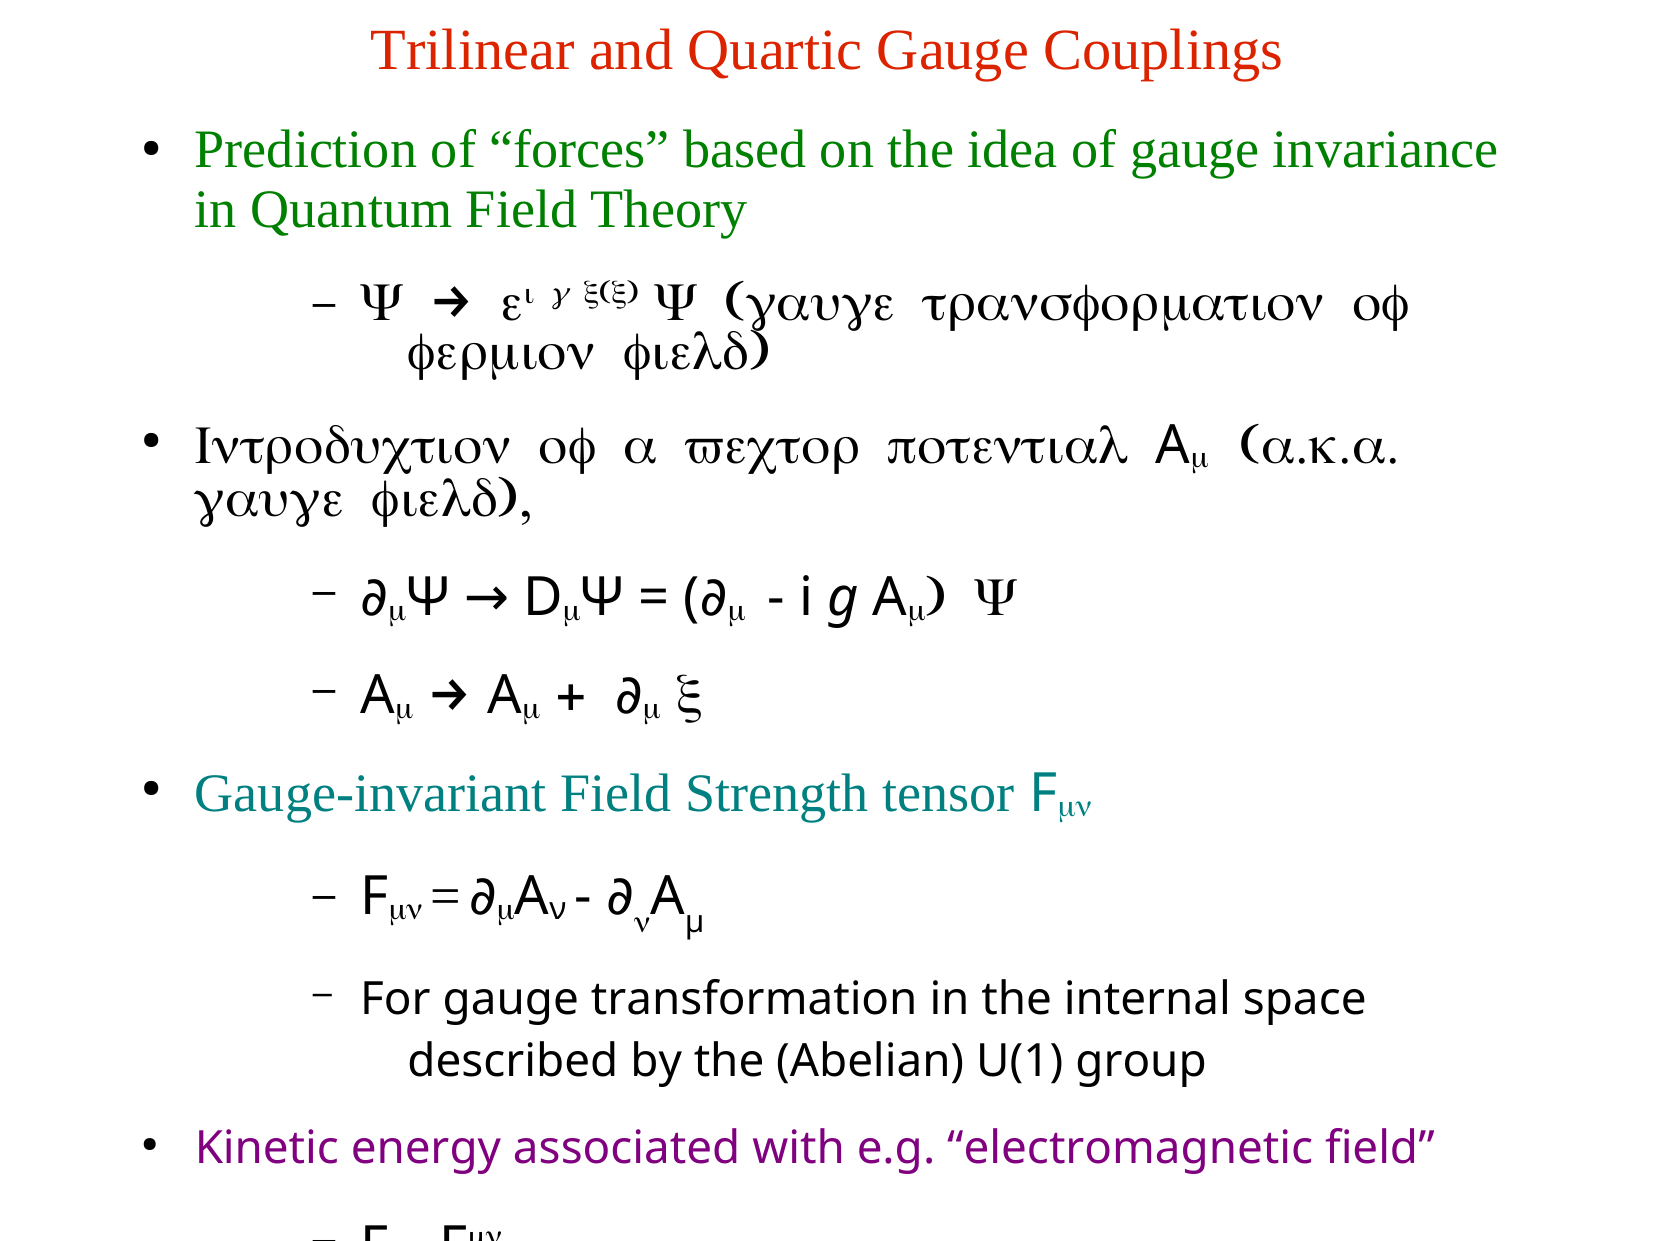

Trilinear and Quartic Gauge Couplings
# Prediction of “forces” based on the idea of gauge invariance in Quantum Field Theory
Ψ → ei g ξ(x) Ψ (gauge transformation of fermion field)
Introduction of a vector potential Aμ (a.k.a. gauge field),
∂μΨ → DμΨ = (∂μ - i g Aμ) Ψ
Aμ → Aμ + ∂μ ξ
Gauge-invariant Field Strength tensor Fμν
Fμν = ∂μAν - ∂νAμ
For gauge transformation in the internal space described by the (Abelian) U(1) group
Kinetic energy associated with e.g. “electromagnetic field”
Fμν Fμν